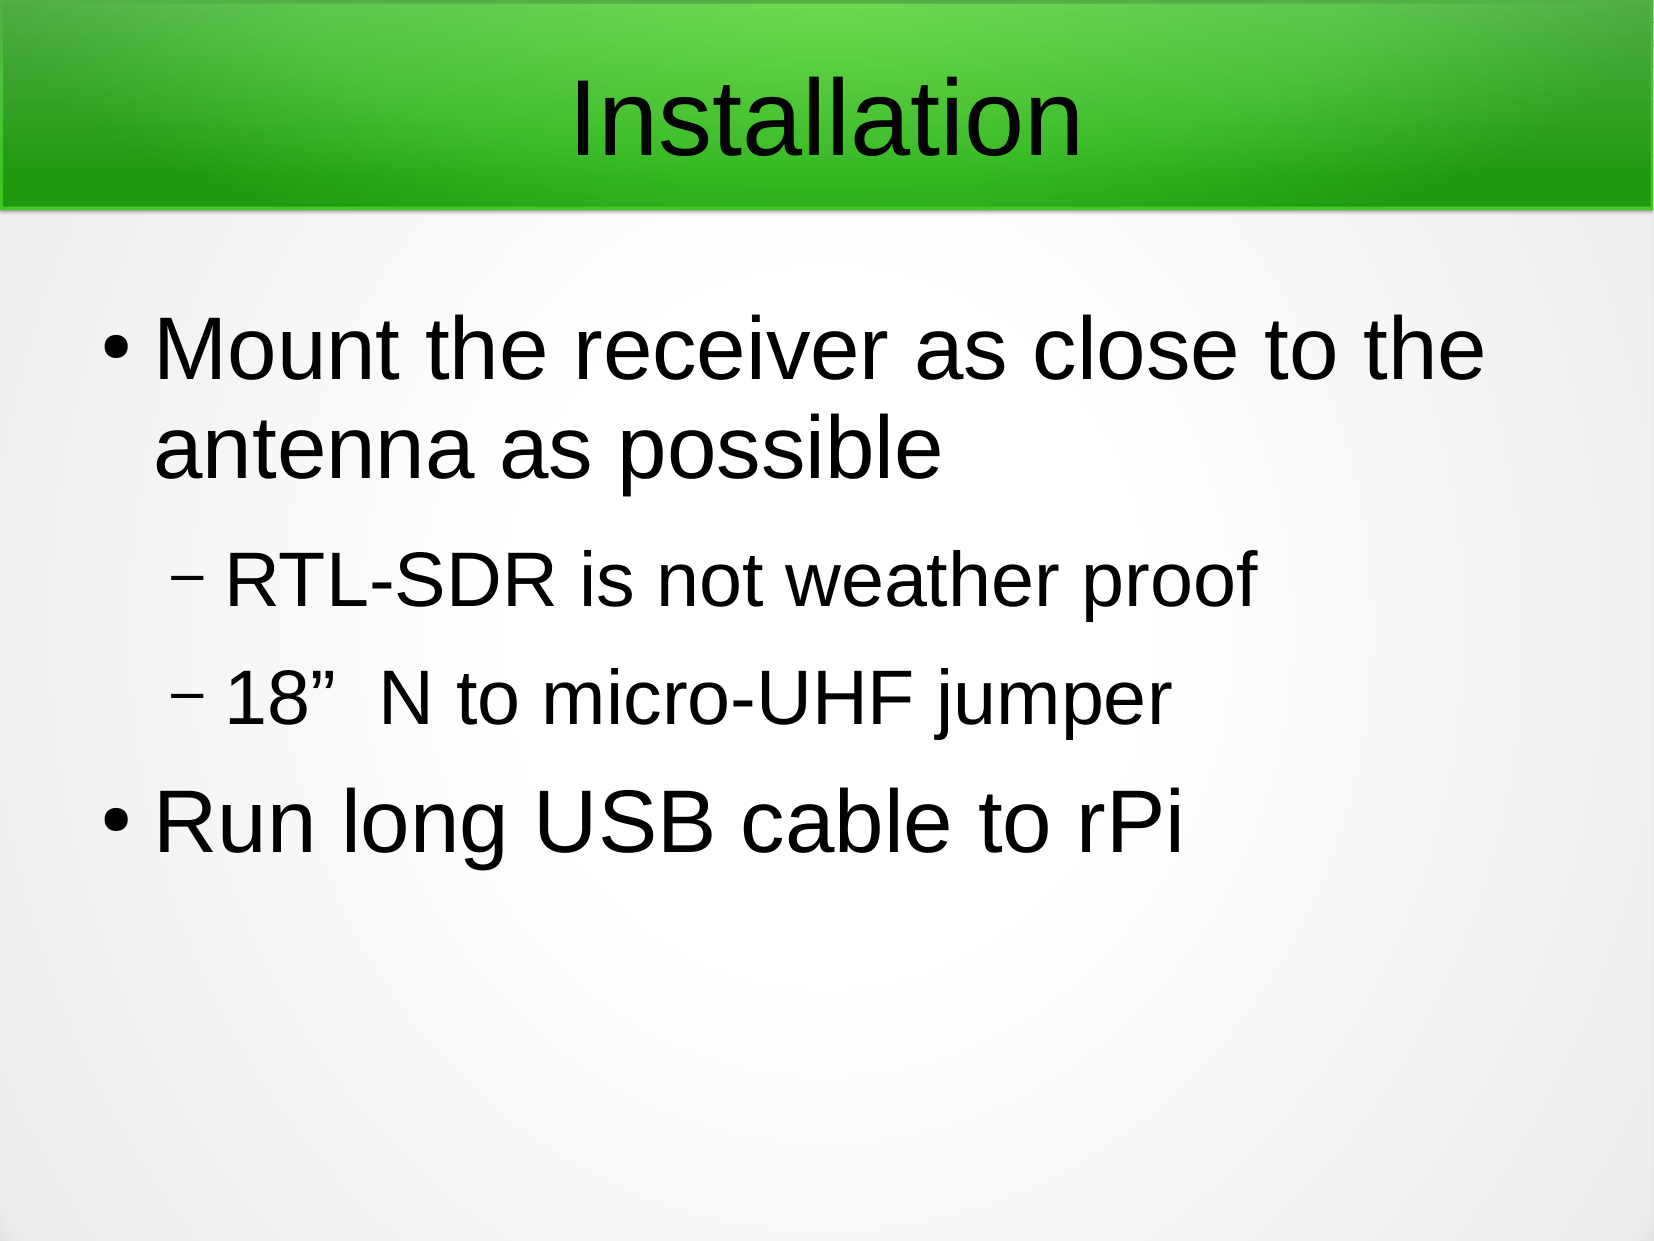

# Installation
Mount the receiver as close to the antenna as possible
RTL-SDR is not weather proof
18” N to micro-UHF jumper
Run long USB cable to rPi